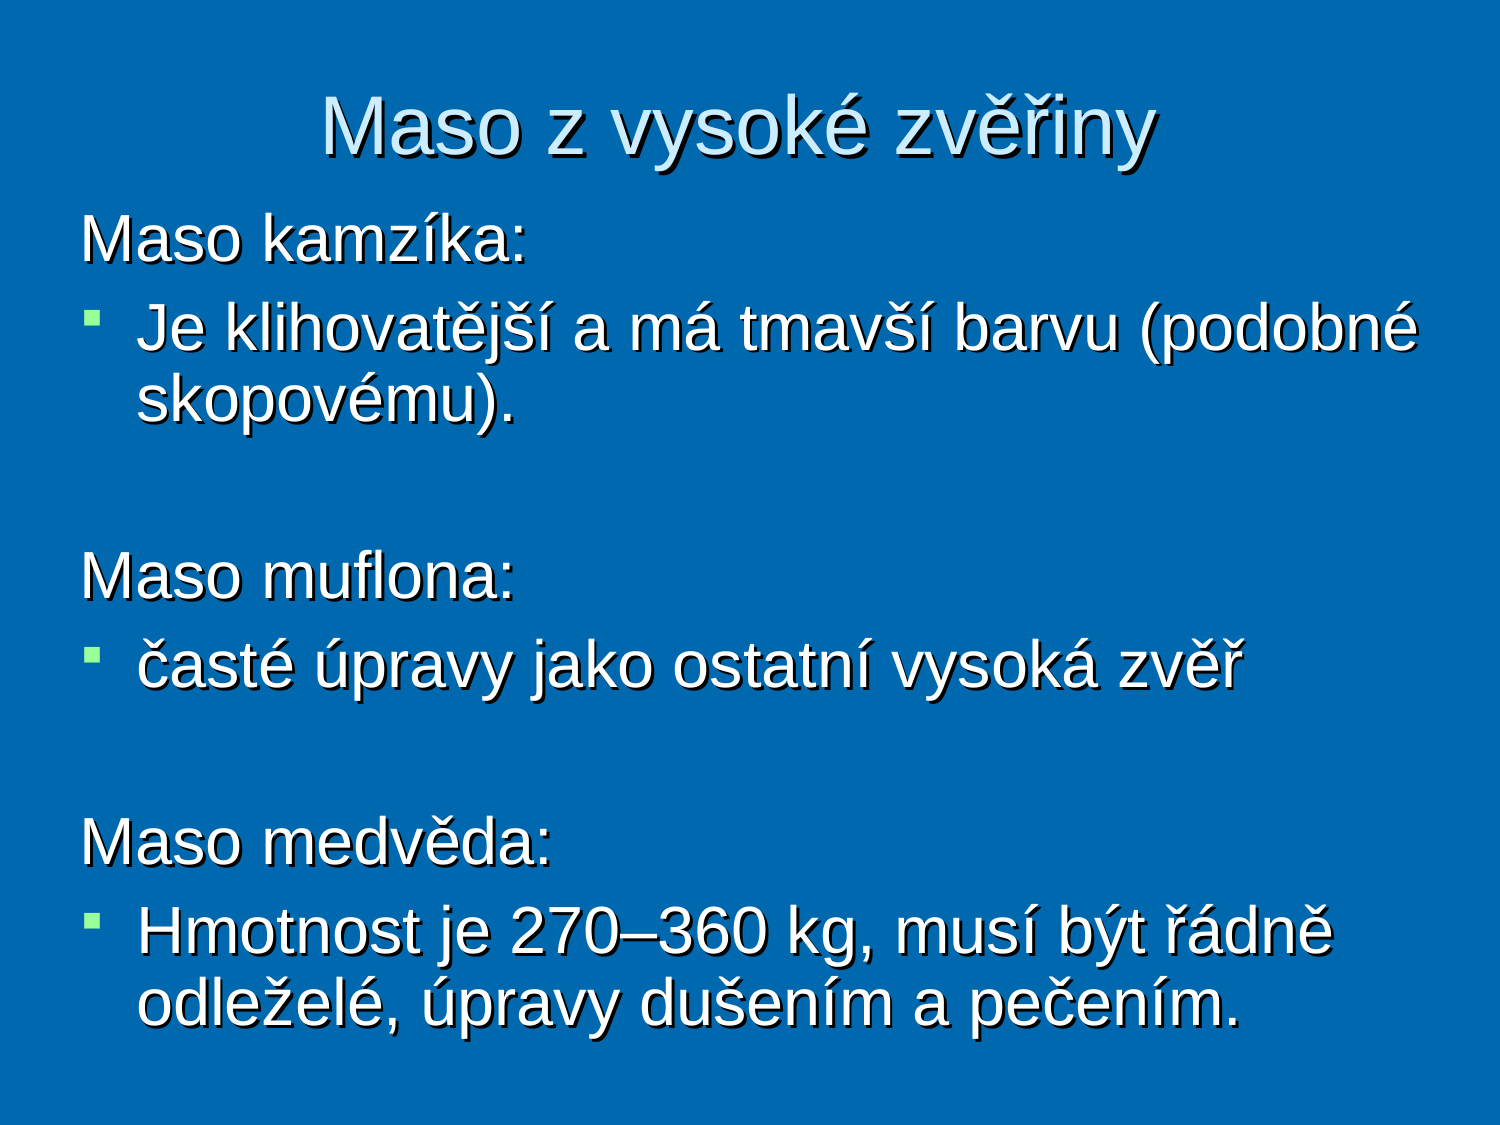

# Maso z vysoké zvěřiny
Maso kamzíka:
Je klihovatější a má tmavší barvu (podobné skopovému).
Maso muflona:
časté úpravy jako ostatní vysoká zvěř
Maso medvěda:
Hmotnost je 270–360 kg, musí být řádně odleželé, úpravy dušením a pečením.